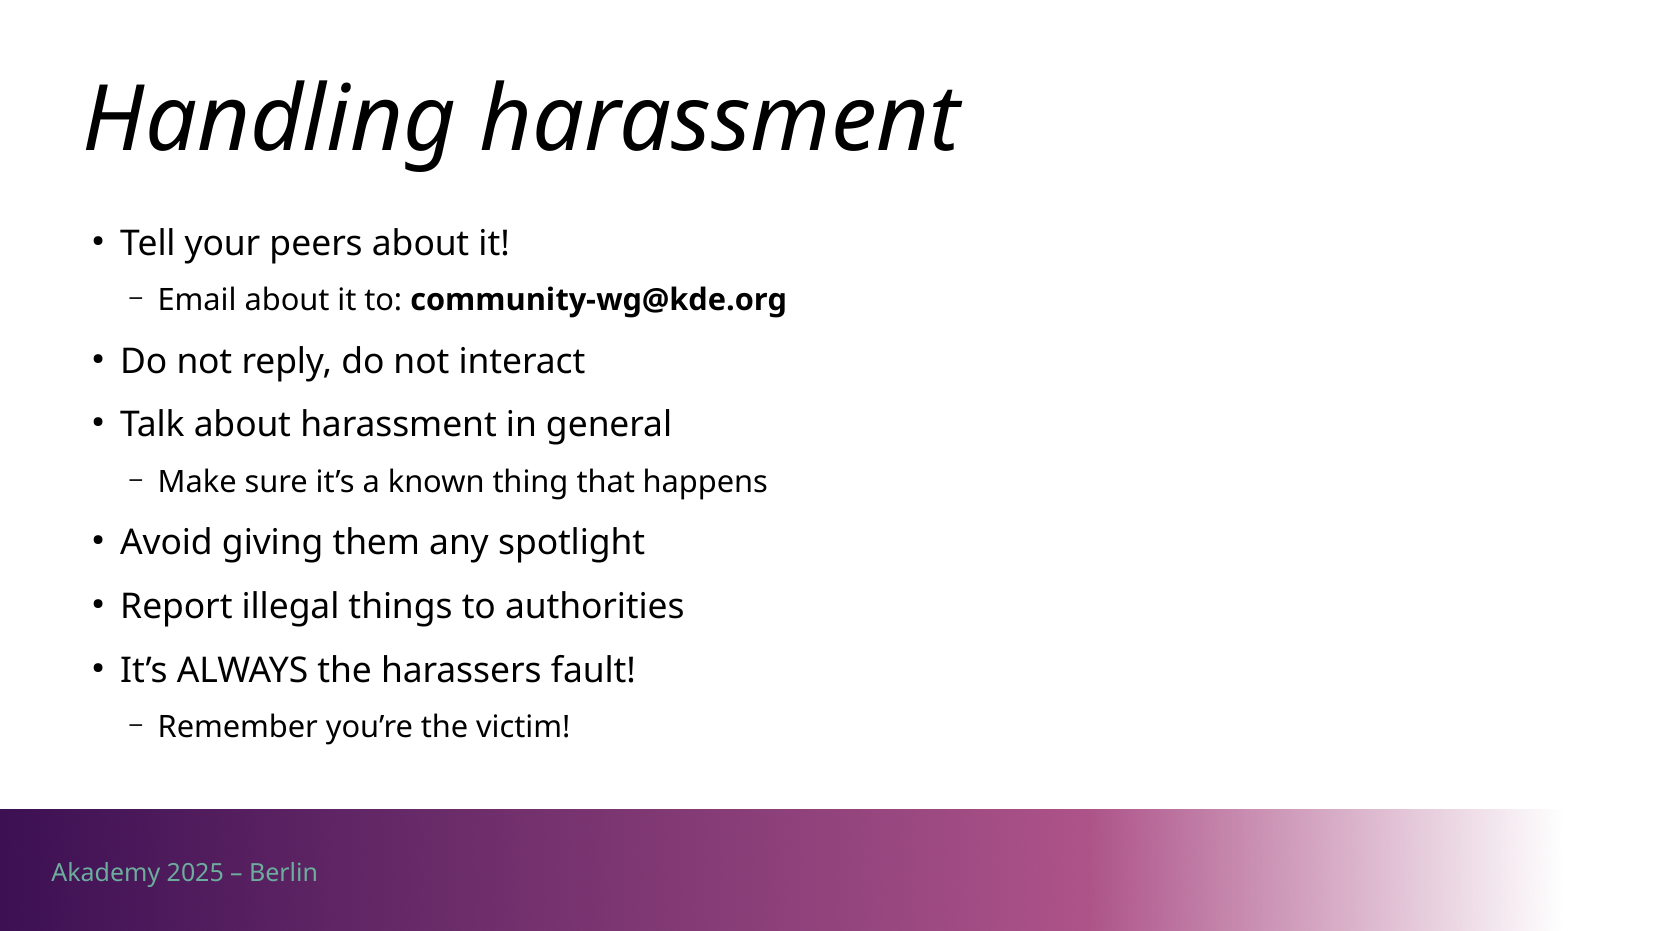

# Handling harassment
Tell your peers about it!
Email about it to: community-wg@kde.org
Do not reply, do not interact
Talk about harassment in general
Make sure it’s a known thing that happens
Avoid giving them any spotlight
Report illegal things to authorities
It’s ALWAYS the harassers fault!
Remember you’re the victim!